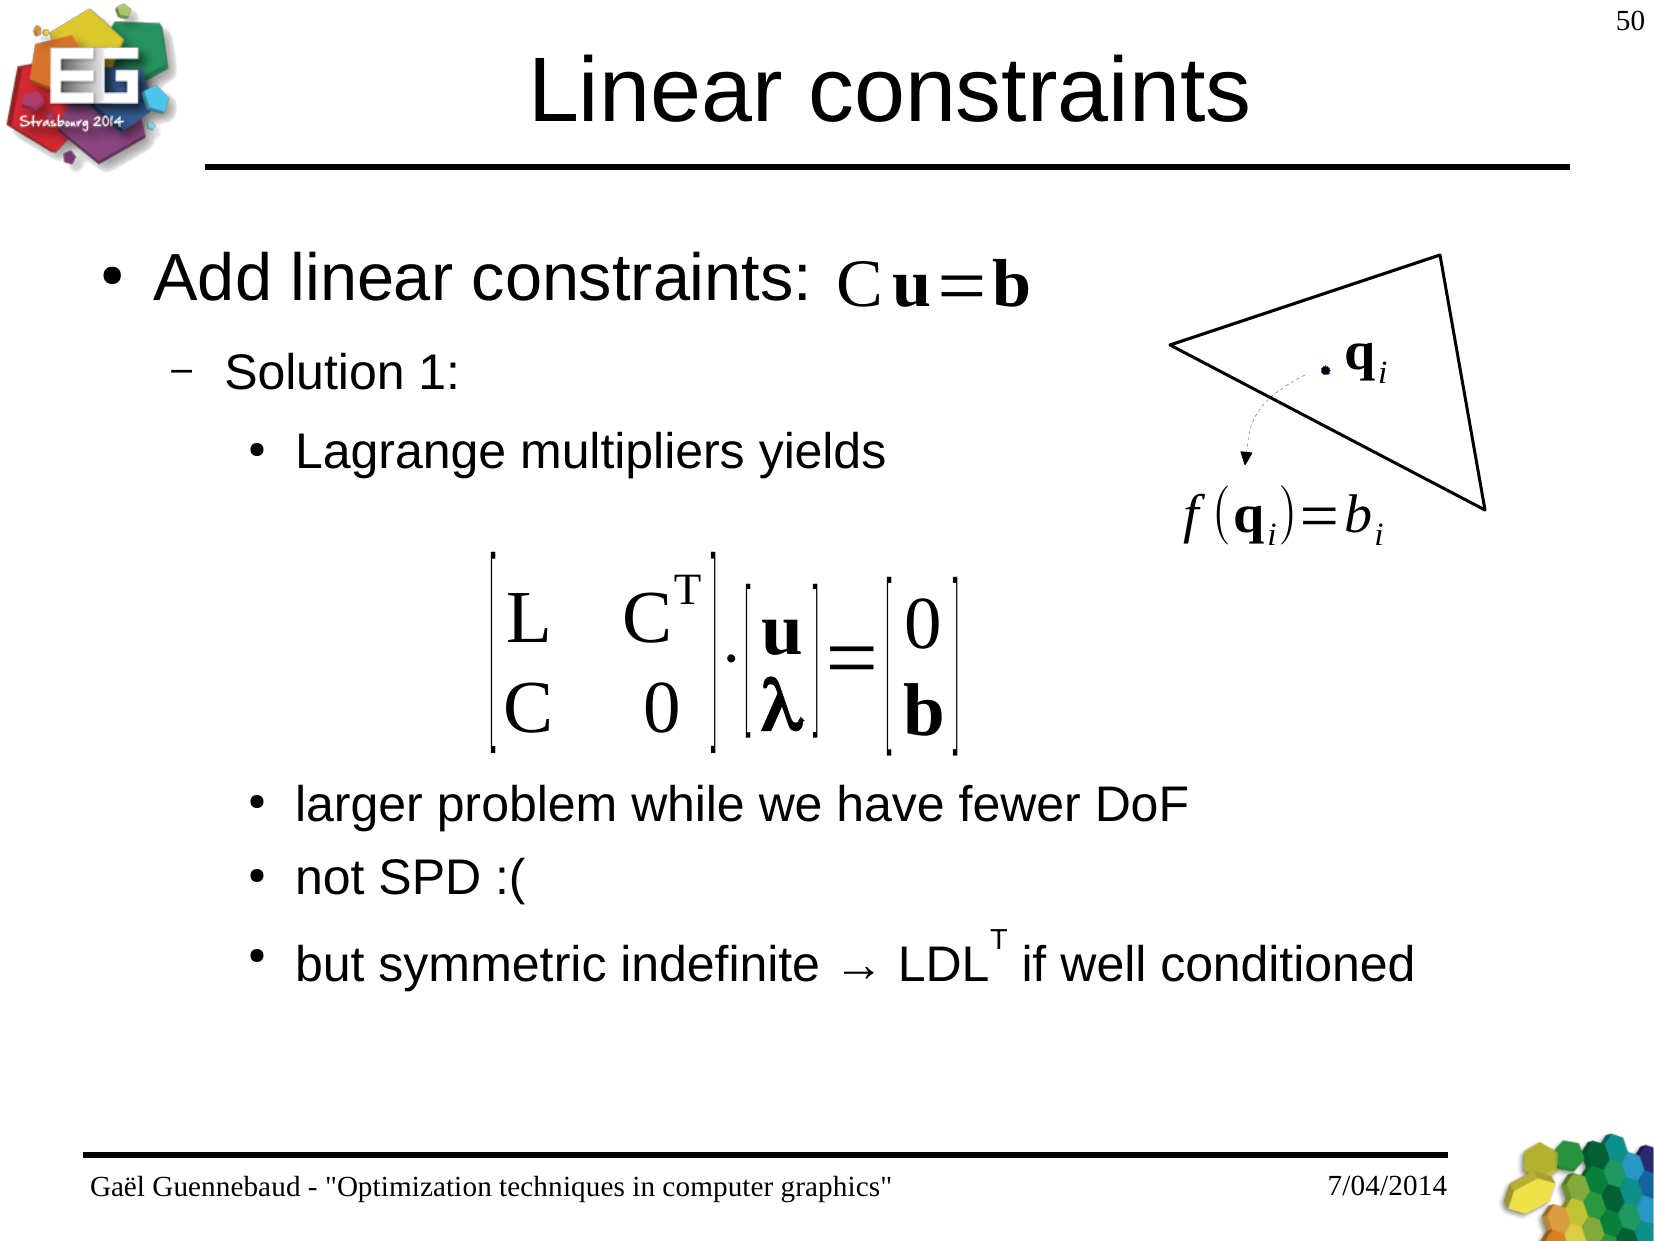

50
# Linear constraints
Add linear constraints:
Solution 1:
Lagrange multipliers yields
larger problem while we have fewer DoF
not SPD :(
but symmetric indefinite → LDLT if well conditioned
7/04/2014
Gaël Guennebaud - "Optimization techniques in computer graphics"